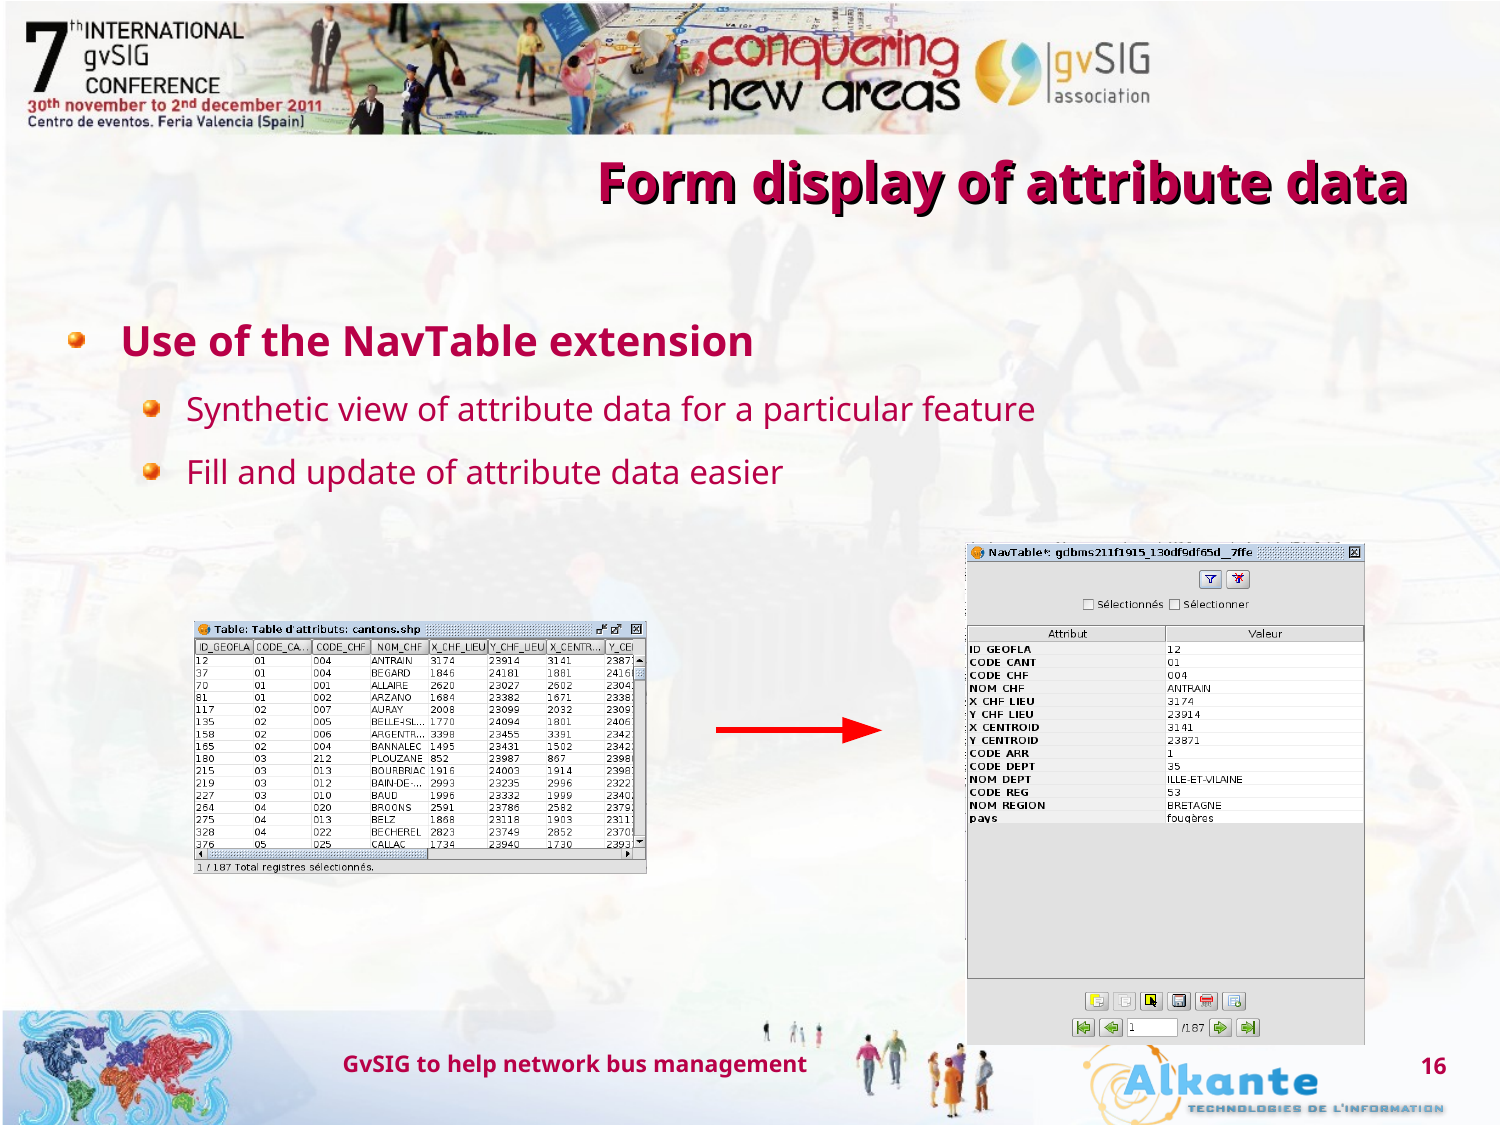

# Form display of attribute data
Use of the NavTable extension
Synthetic view of attribute data for a particular feature
Fill and update of attribute data easier
GvSIG to help network bus management
16